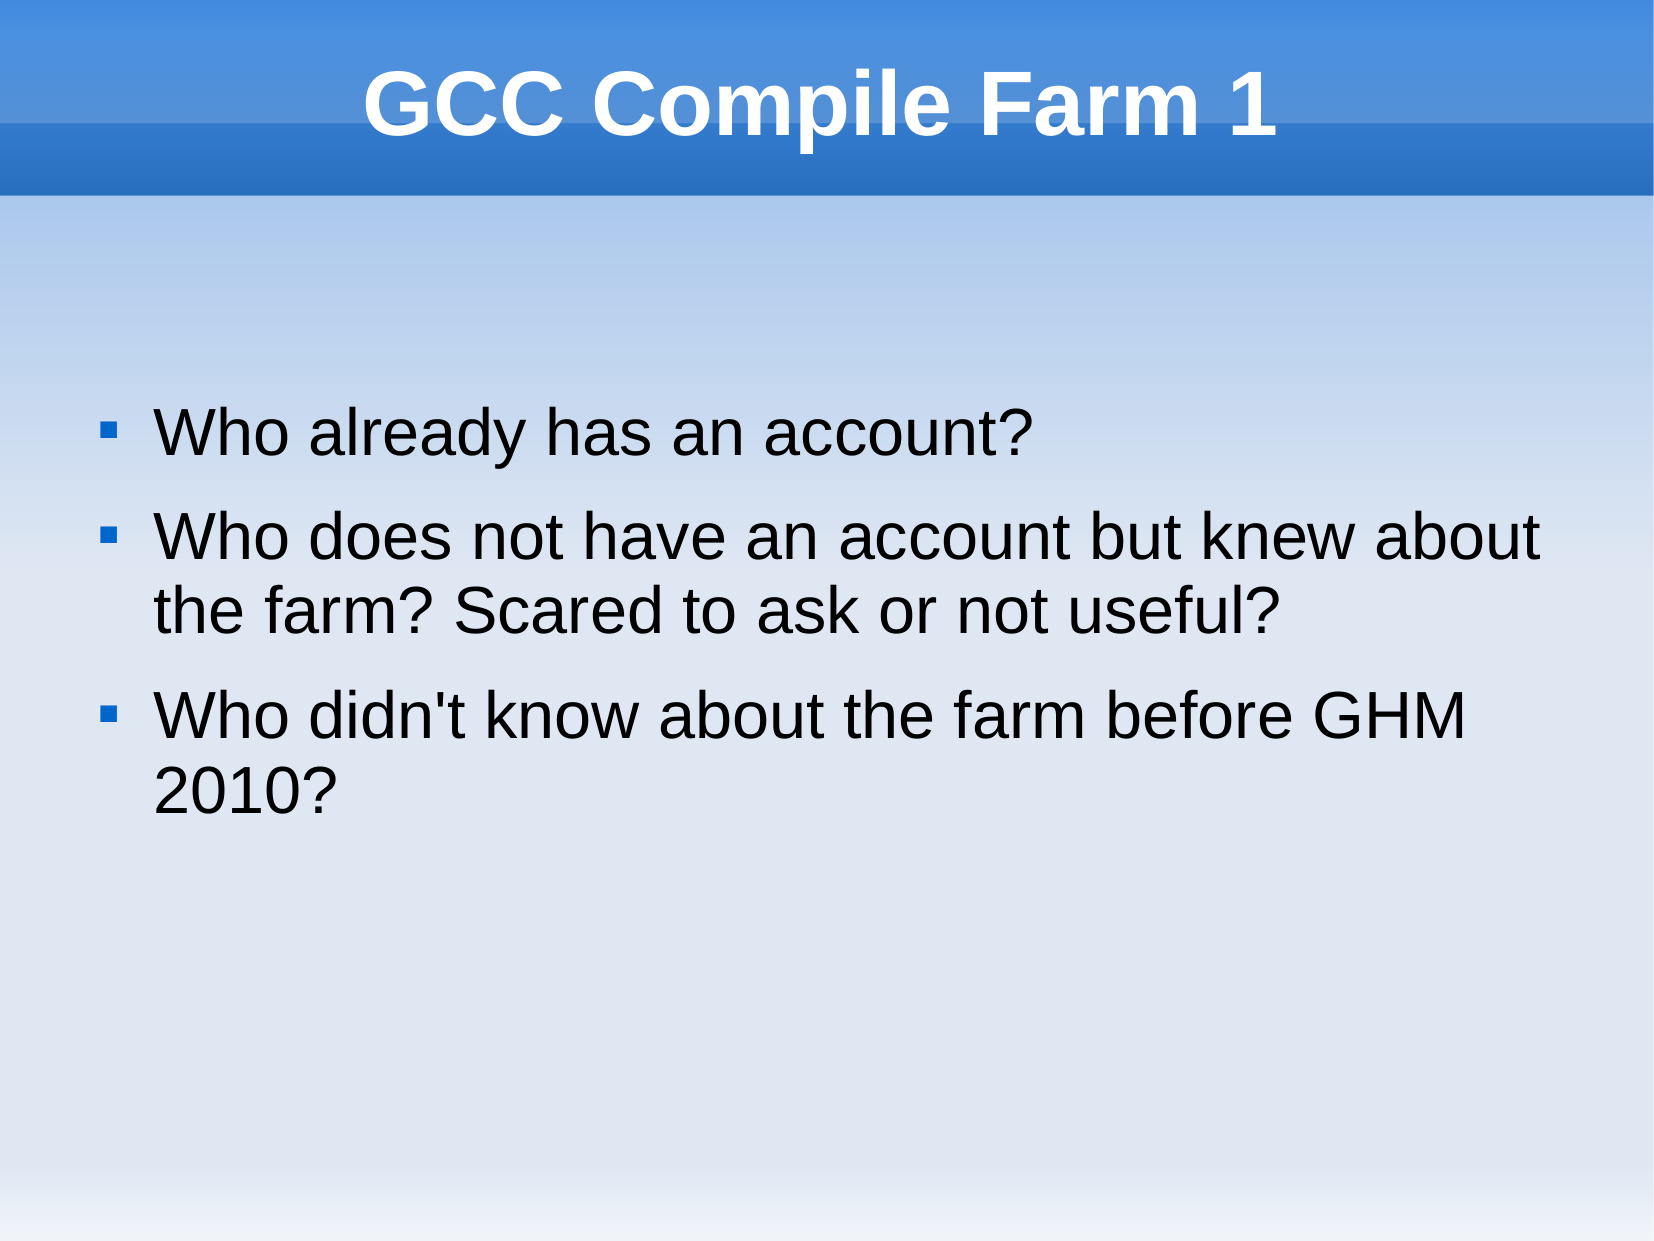

# GCC Compile Farm 1
Who already has an account?
Who does not have an account but knew about the farm? Scared to ask or not useful?
Who didn't know about the farm before GHM 2010?